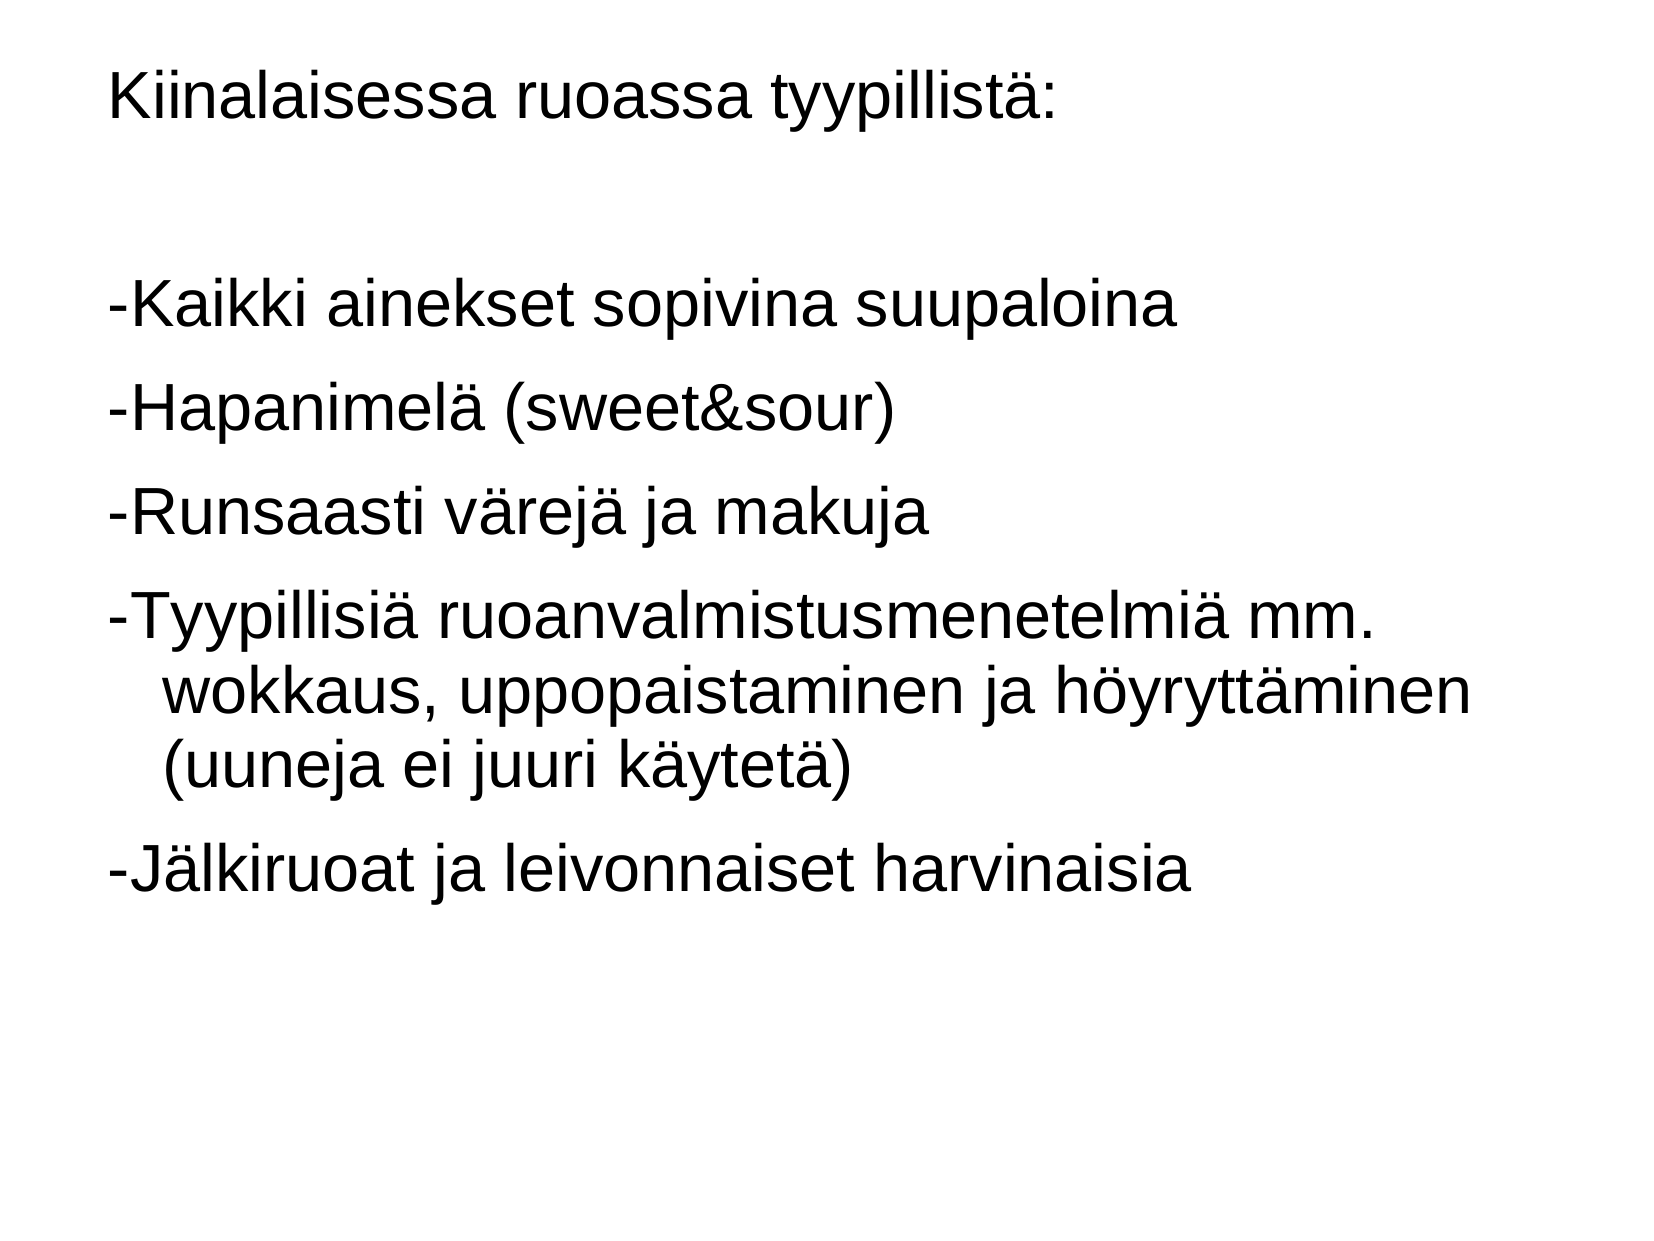

# Kiinalaisessa ruoassa tyypillistä:
-Kaikki ainekset sopivina suupaloina
-Hapanimelä (sweet&sour)
-Runsaasti värejä ja makuja
-Tyypillisiä ruoanvalmistusmenetelmiä mm. wokkaus, uppopaistaminen ja höyryttäminen (uuneja ei juuri käytetä)
-Jälkiruoat ja leivonnaiset harvinaisia